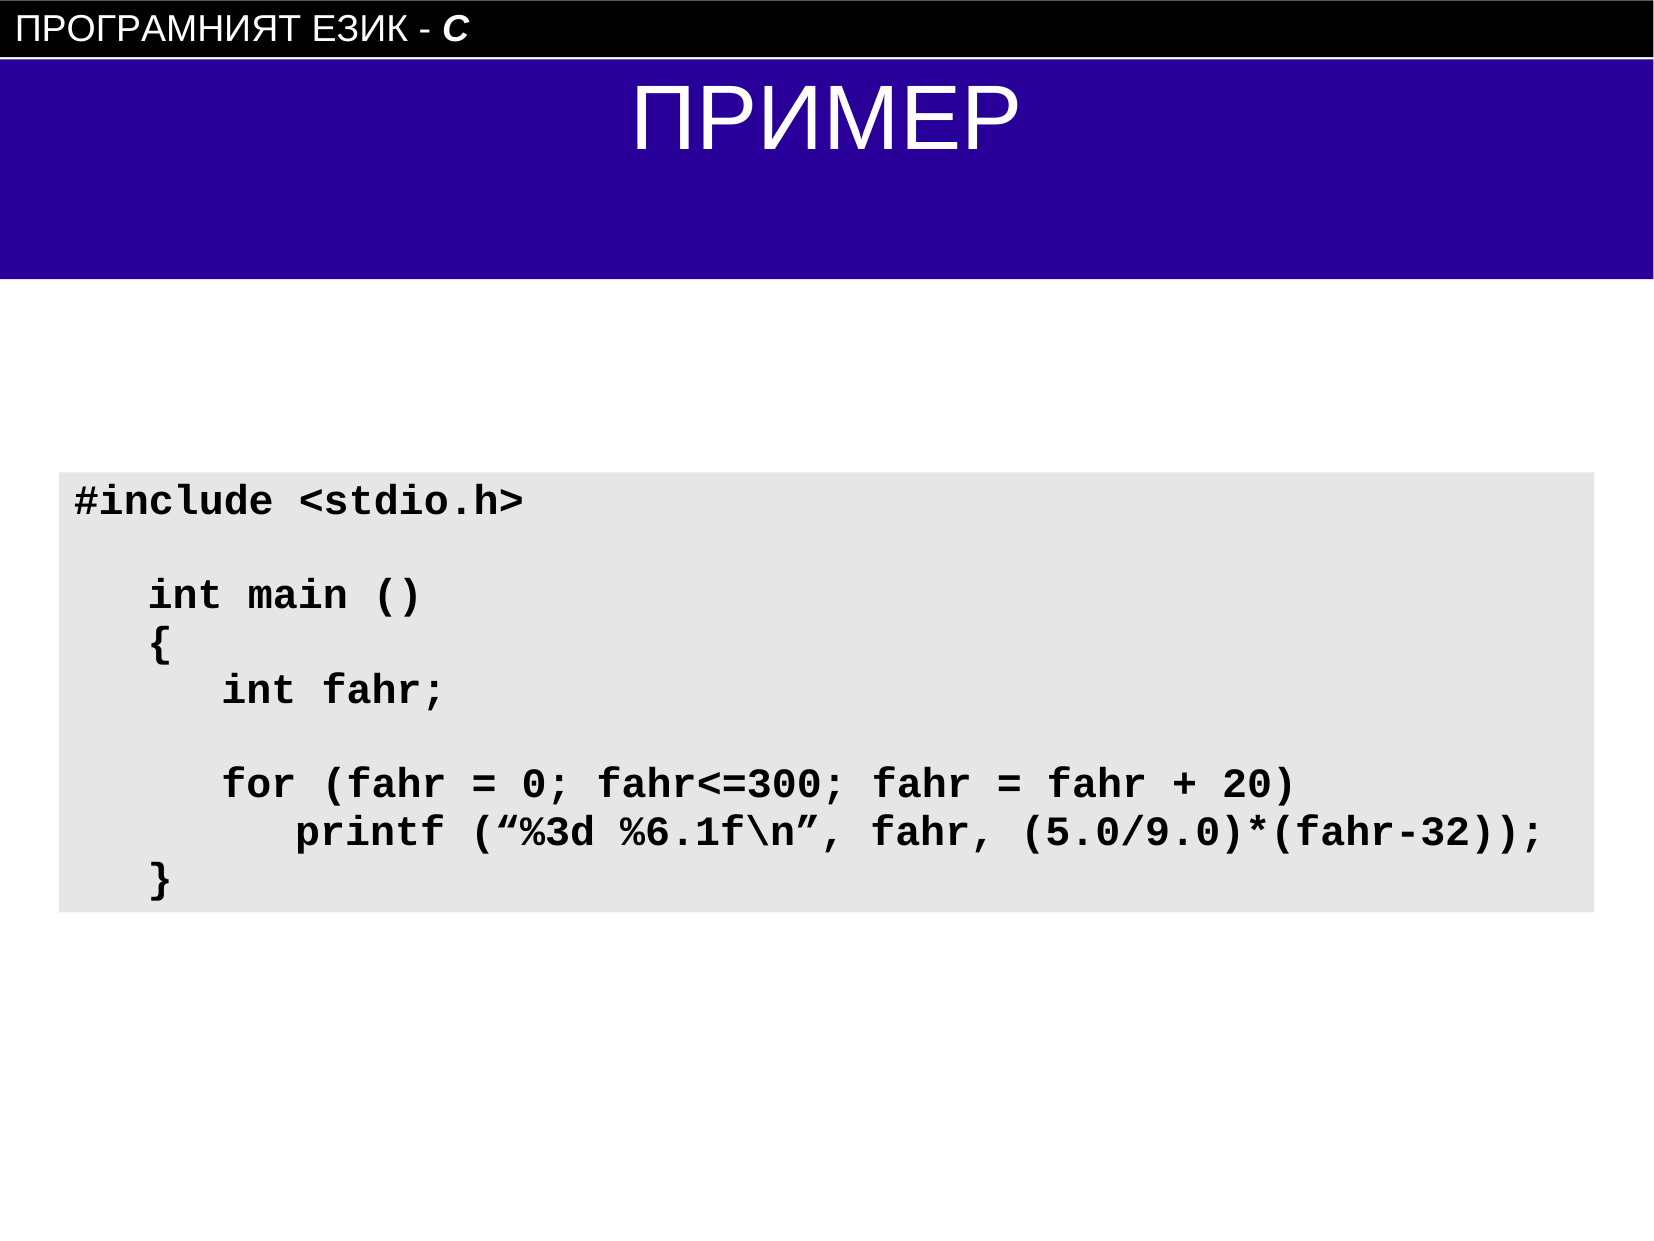

ПРОГРАМНИЯT ЕЗИК - С
								 ПРИМЕР
#include <stdio.h>
	int main ()
	{
		int fahr;
		for (fahr = 0; fahr<=300; fahr = fahr + 20)
			printf (“%3d %6.1f\n”, fahr, (5.0/9.0)*(fahr-32));
	}